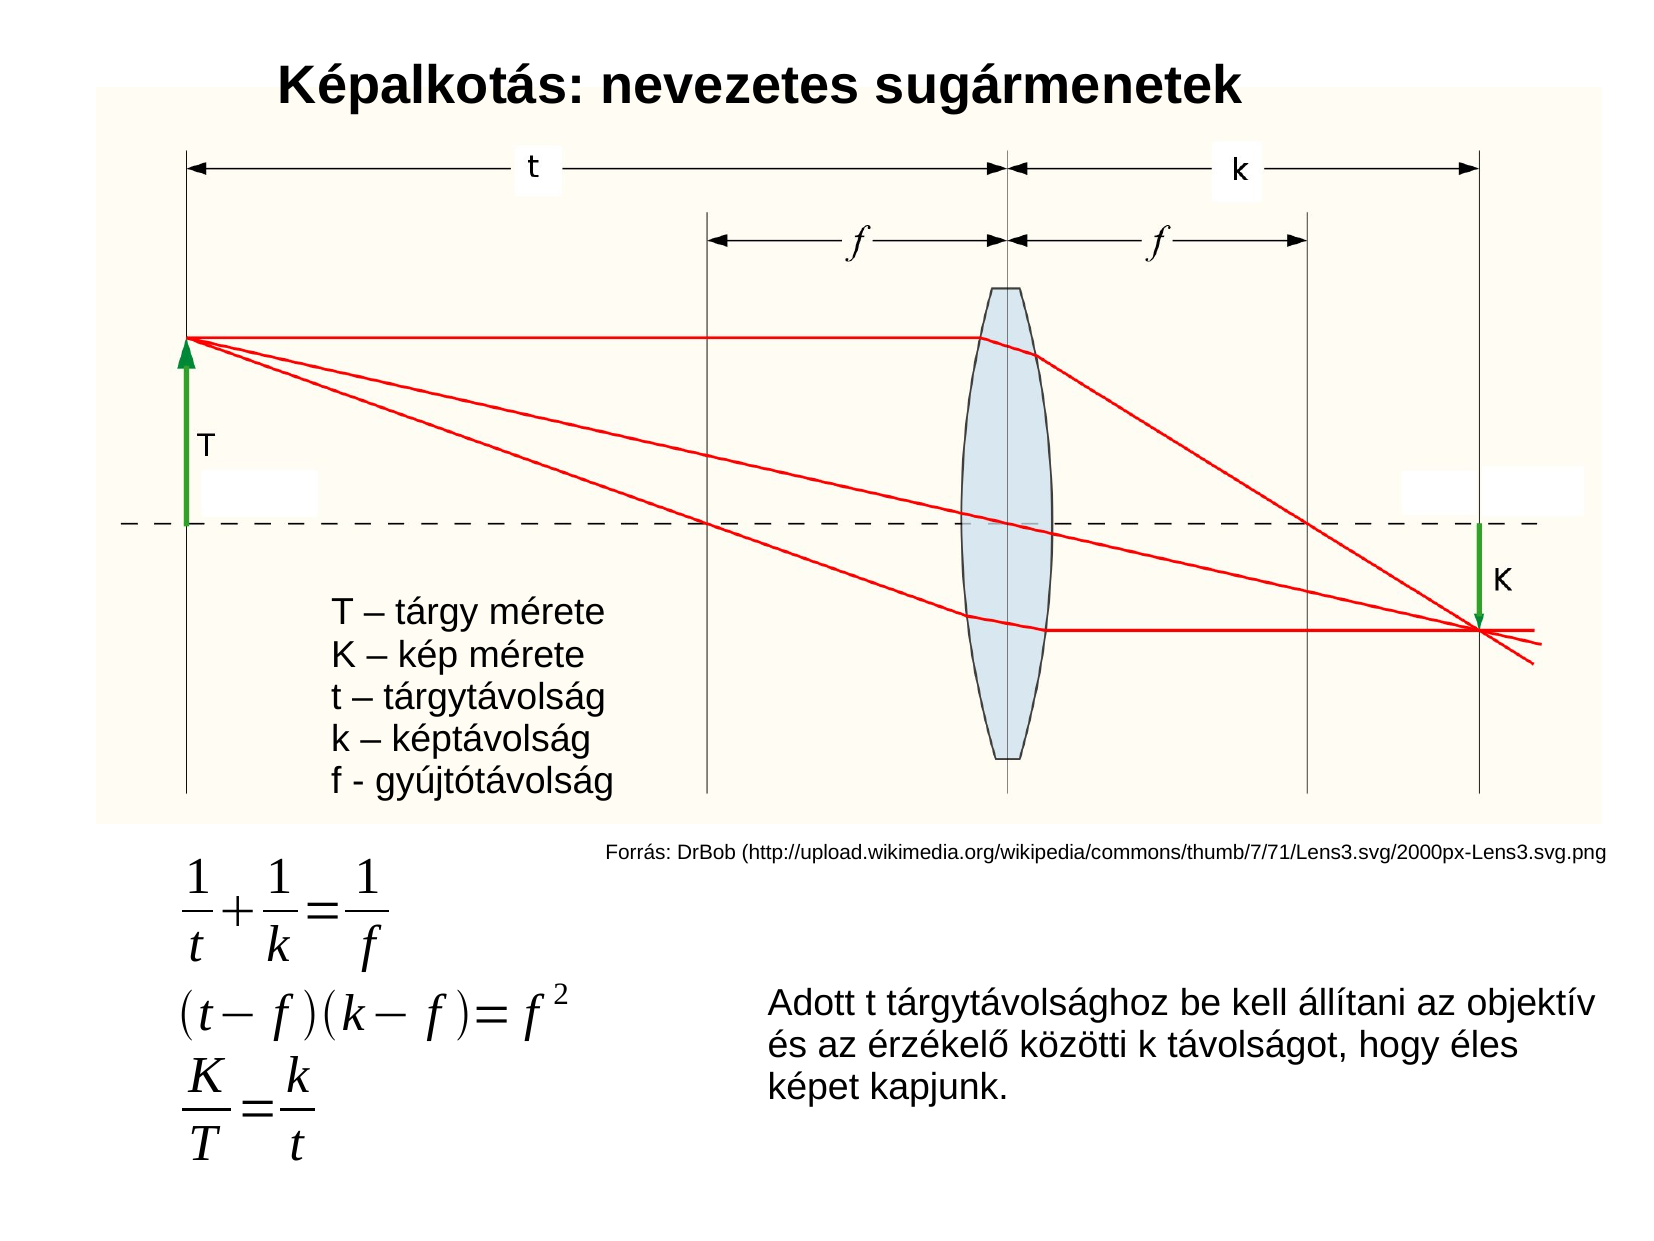

Képalkotás: nevezetes sugármenetek
T – tárgy mérete
K – kép mérete
t – tárgytávolság
k – képtávolság
f - gyújtótávolság
Forrás: DrBob (http://upload.wikimedia.org/wikipedia/commons/thumb/7/71/Lens3.svg/2000px-Lens3.svg.png
Adott t tárgytávolsághoz be kell állítani az objektív
és az érzékelő közötti k távolságot, hogy éles
képet kapjunk.